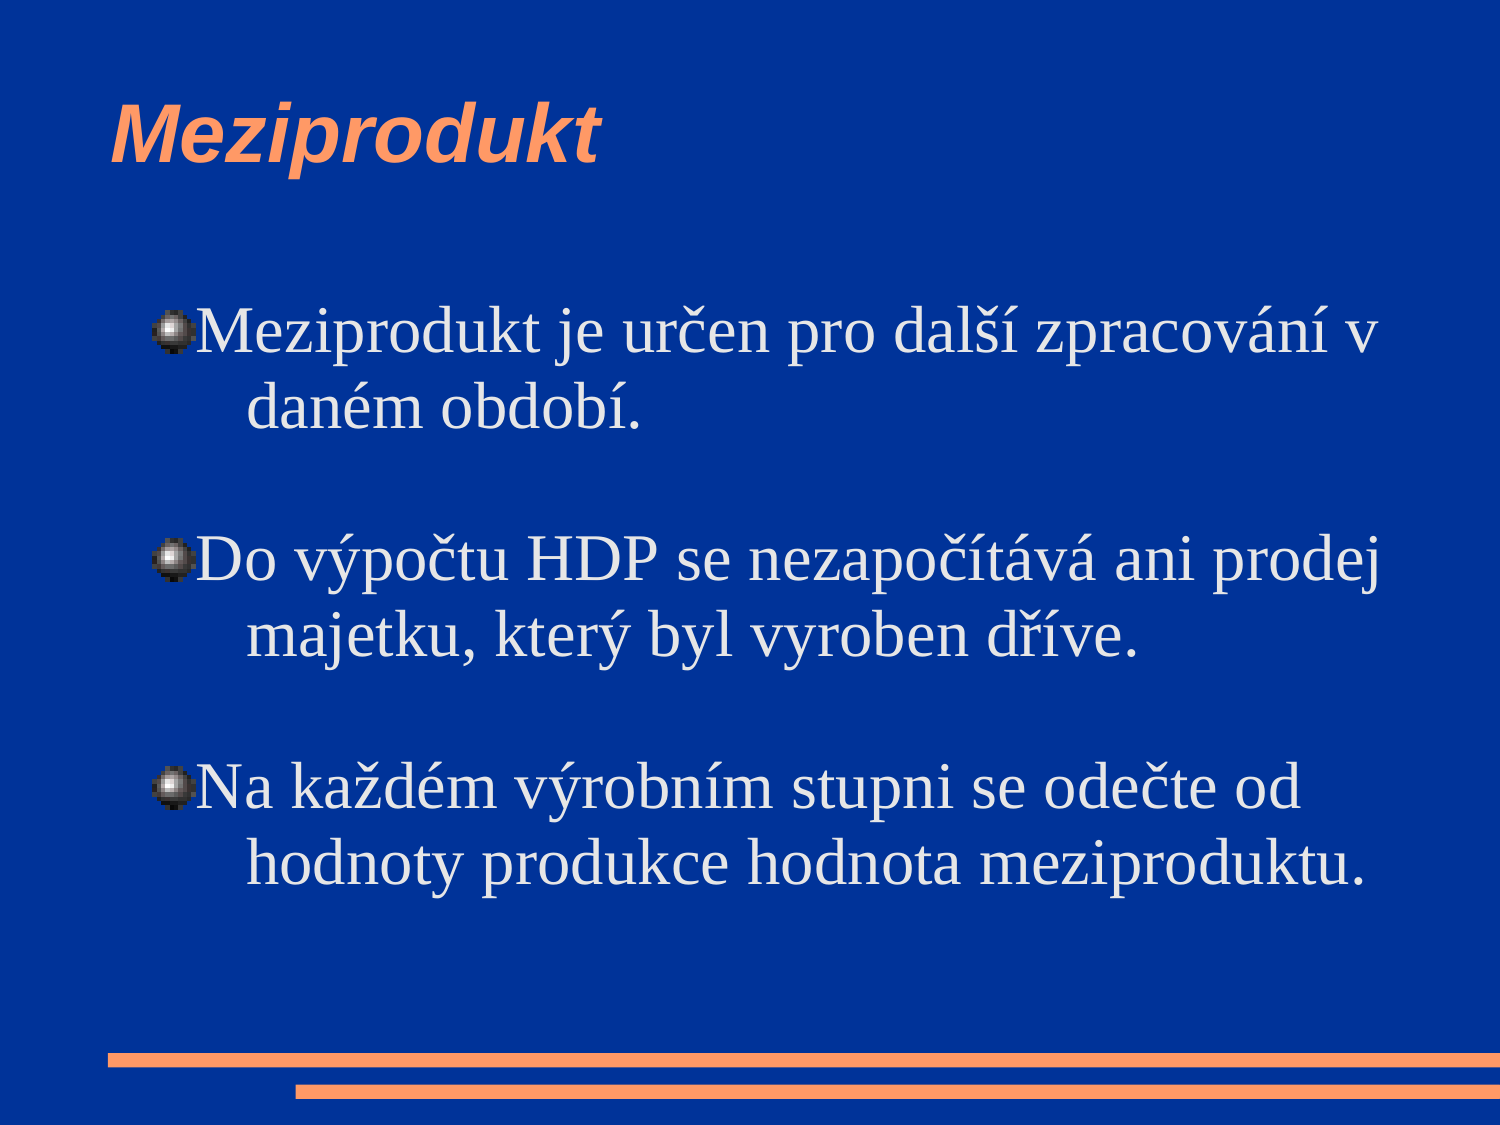

# Meziprodukt
Meziprodukt je určen pro další zpracování v daném období.
Do výpočtu HDP se nezapočítává ani prodej majetku, který byl vyroben dříve.
Na každém výrobním stupni se odečte od hodnoty produkce hodnota meziproduktu.